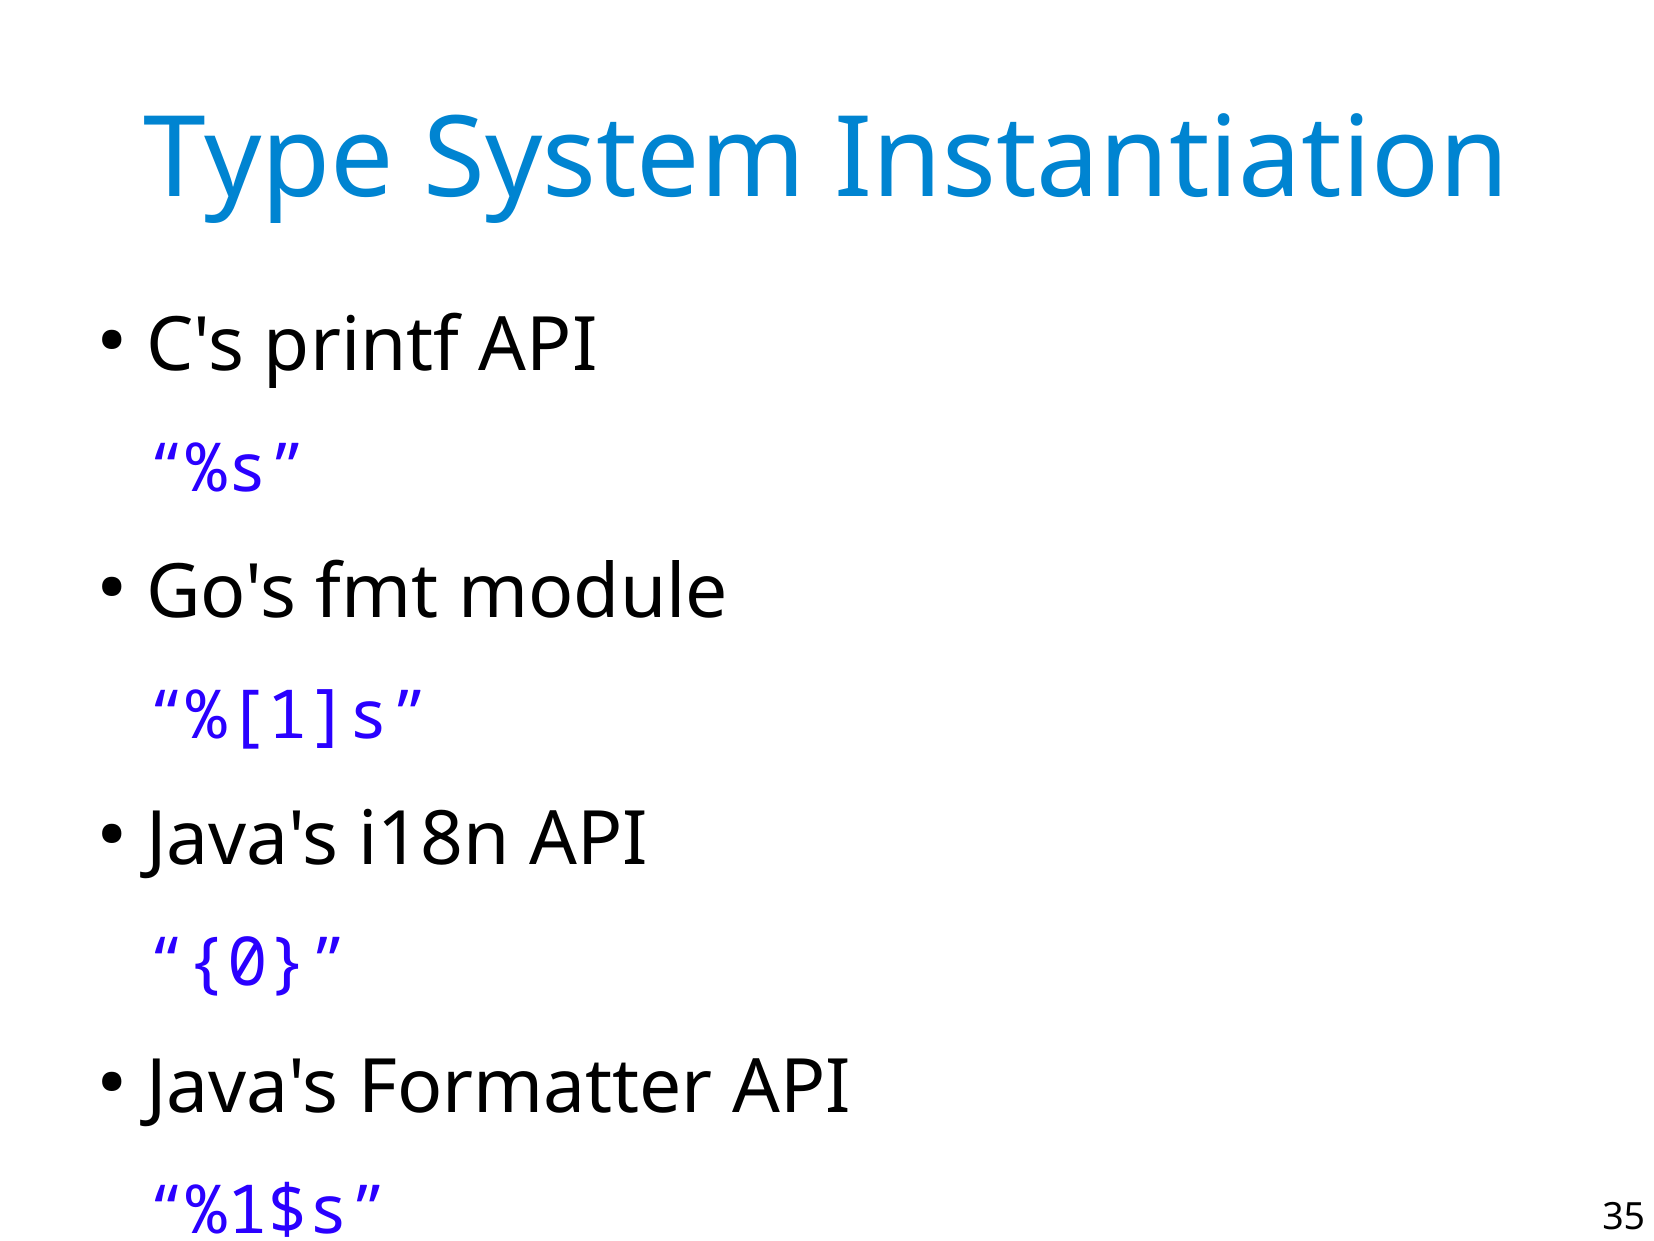

# Type System Instantiation
C's printf API
“%s”
Go's fmt module
“%[1]s”
Java's i18n API
“{0}”
Java's Formatter API
“%1$s”
35